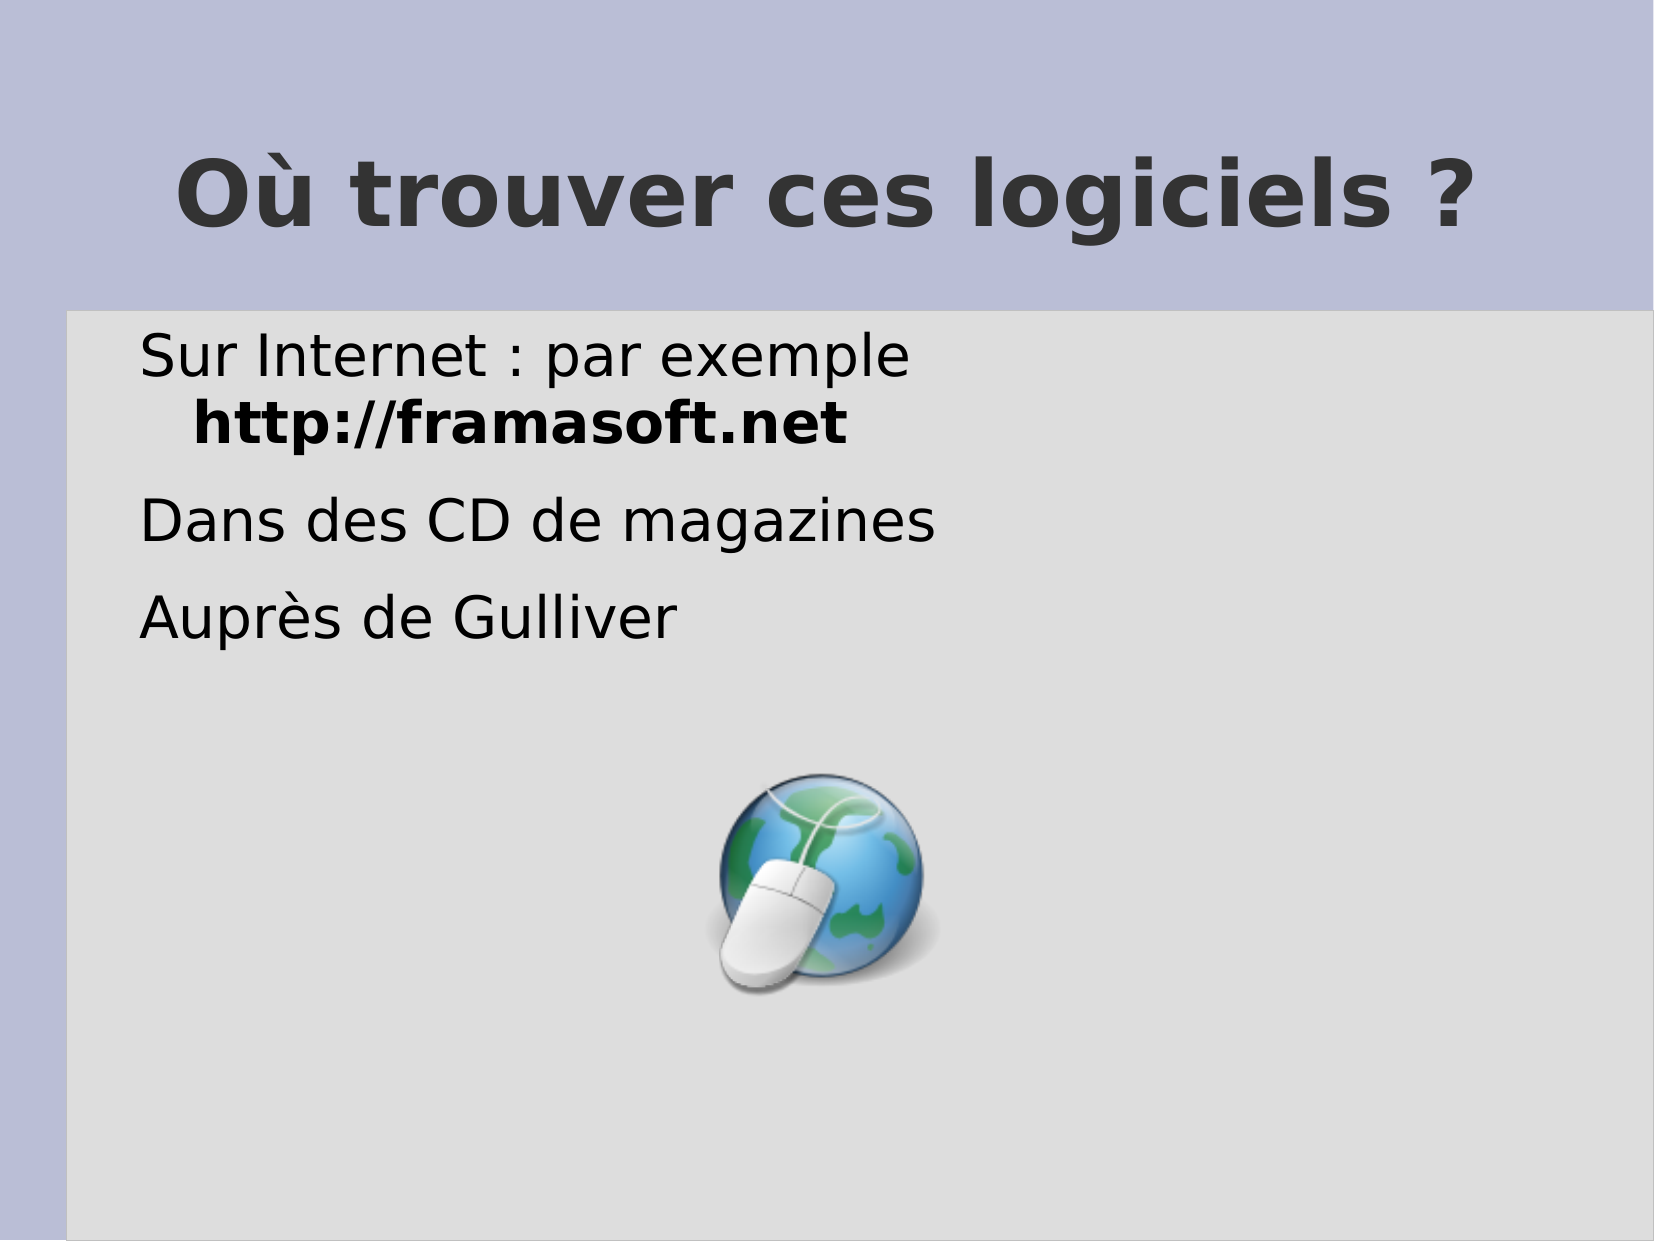

# Où trouver ces logiciels ?
Sur Internet : par exemple http://framasoft.net
Dans des CD de magazines
Auprès de Gulliver